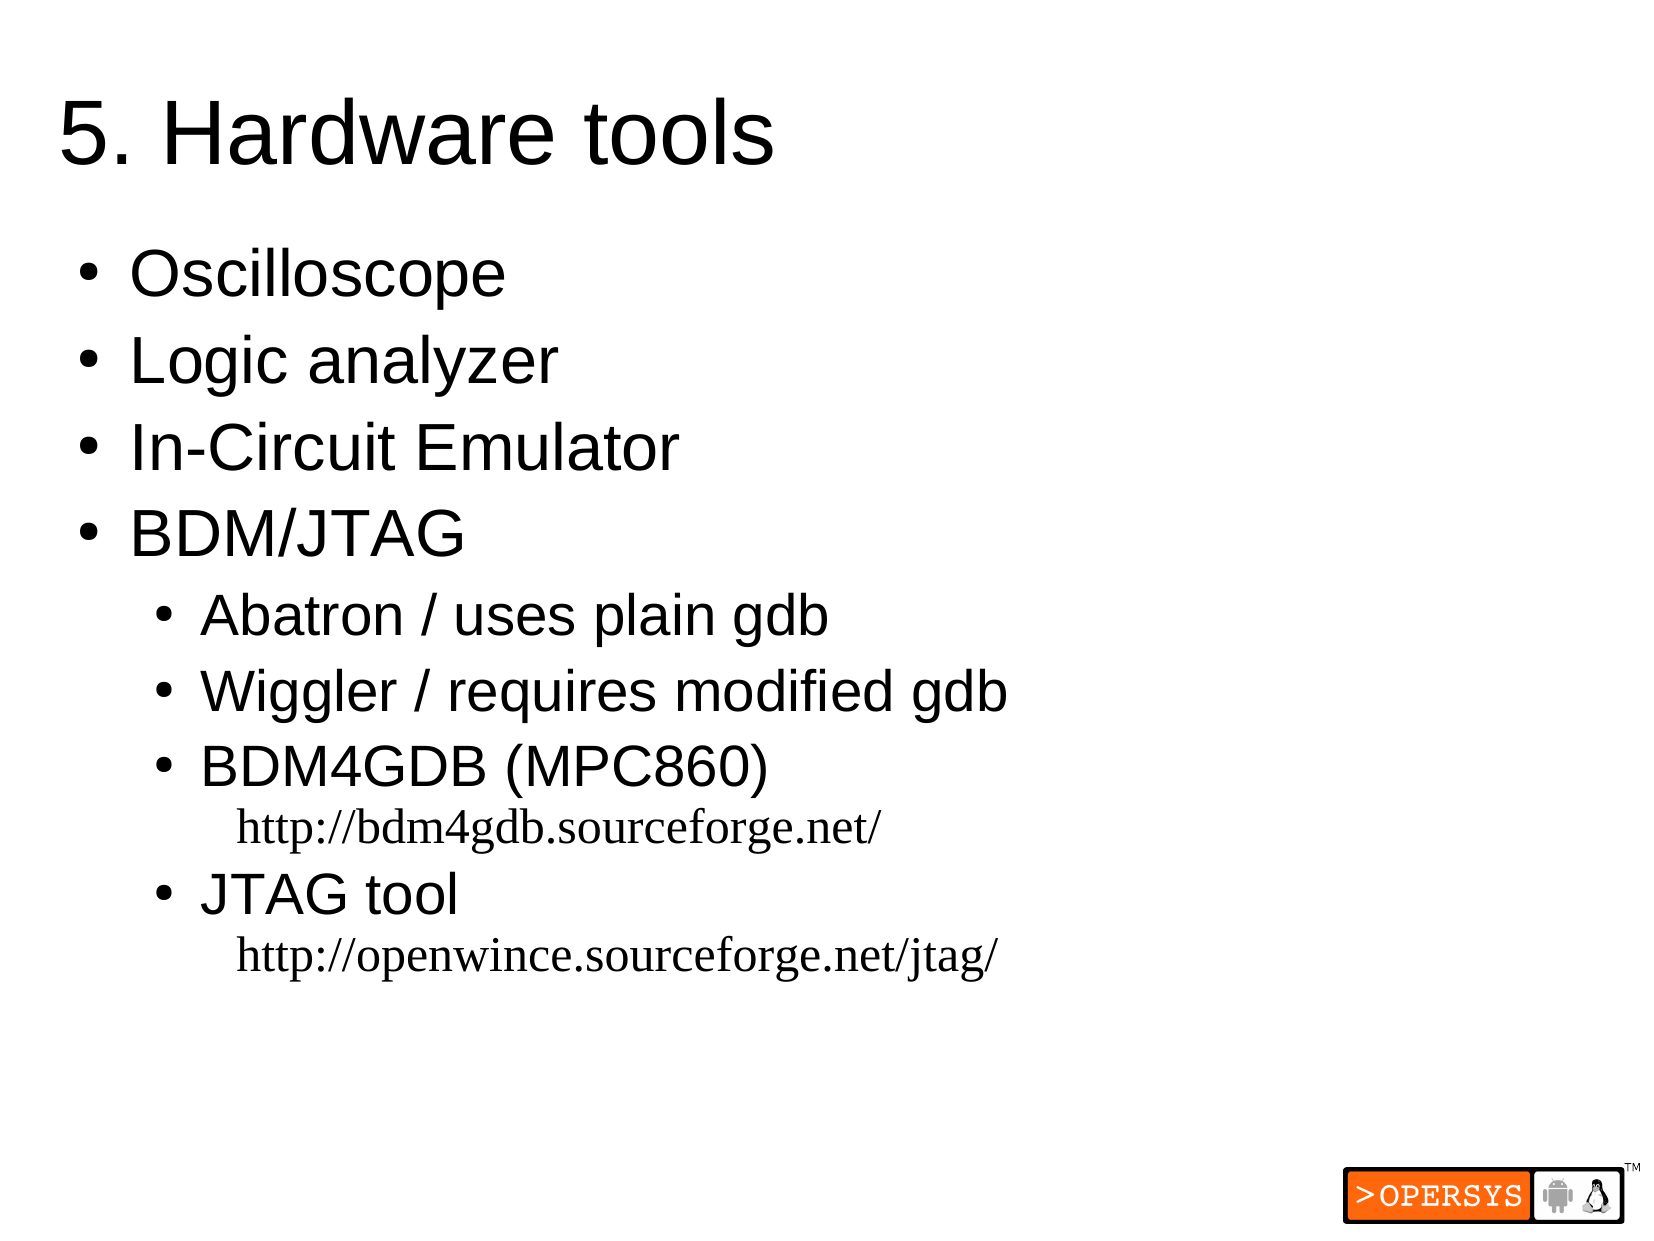

# 5. Hardware tools
Oscilloscope
Logic analyzer
In-Circuit Emulator
BDM/JTAG
Abatron / uses plain gdb
Wiggler / requires modified gdb
BDM4GDB (MPC860)
http://bdm4gdb.sourceforge.net/
JTAG tool
http://openwince.sourceforge.net/jtag/